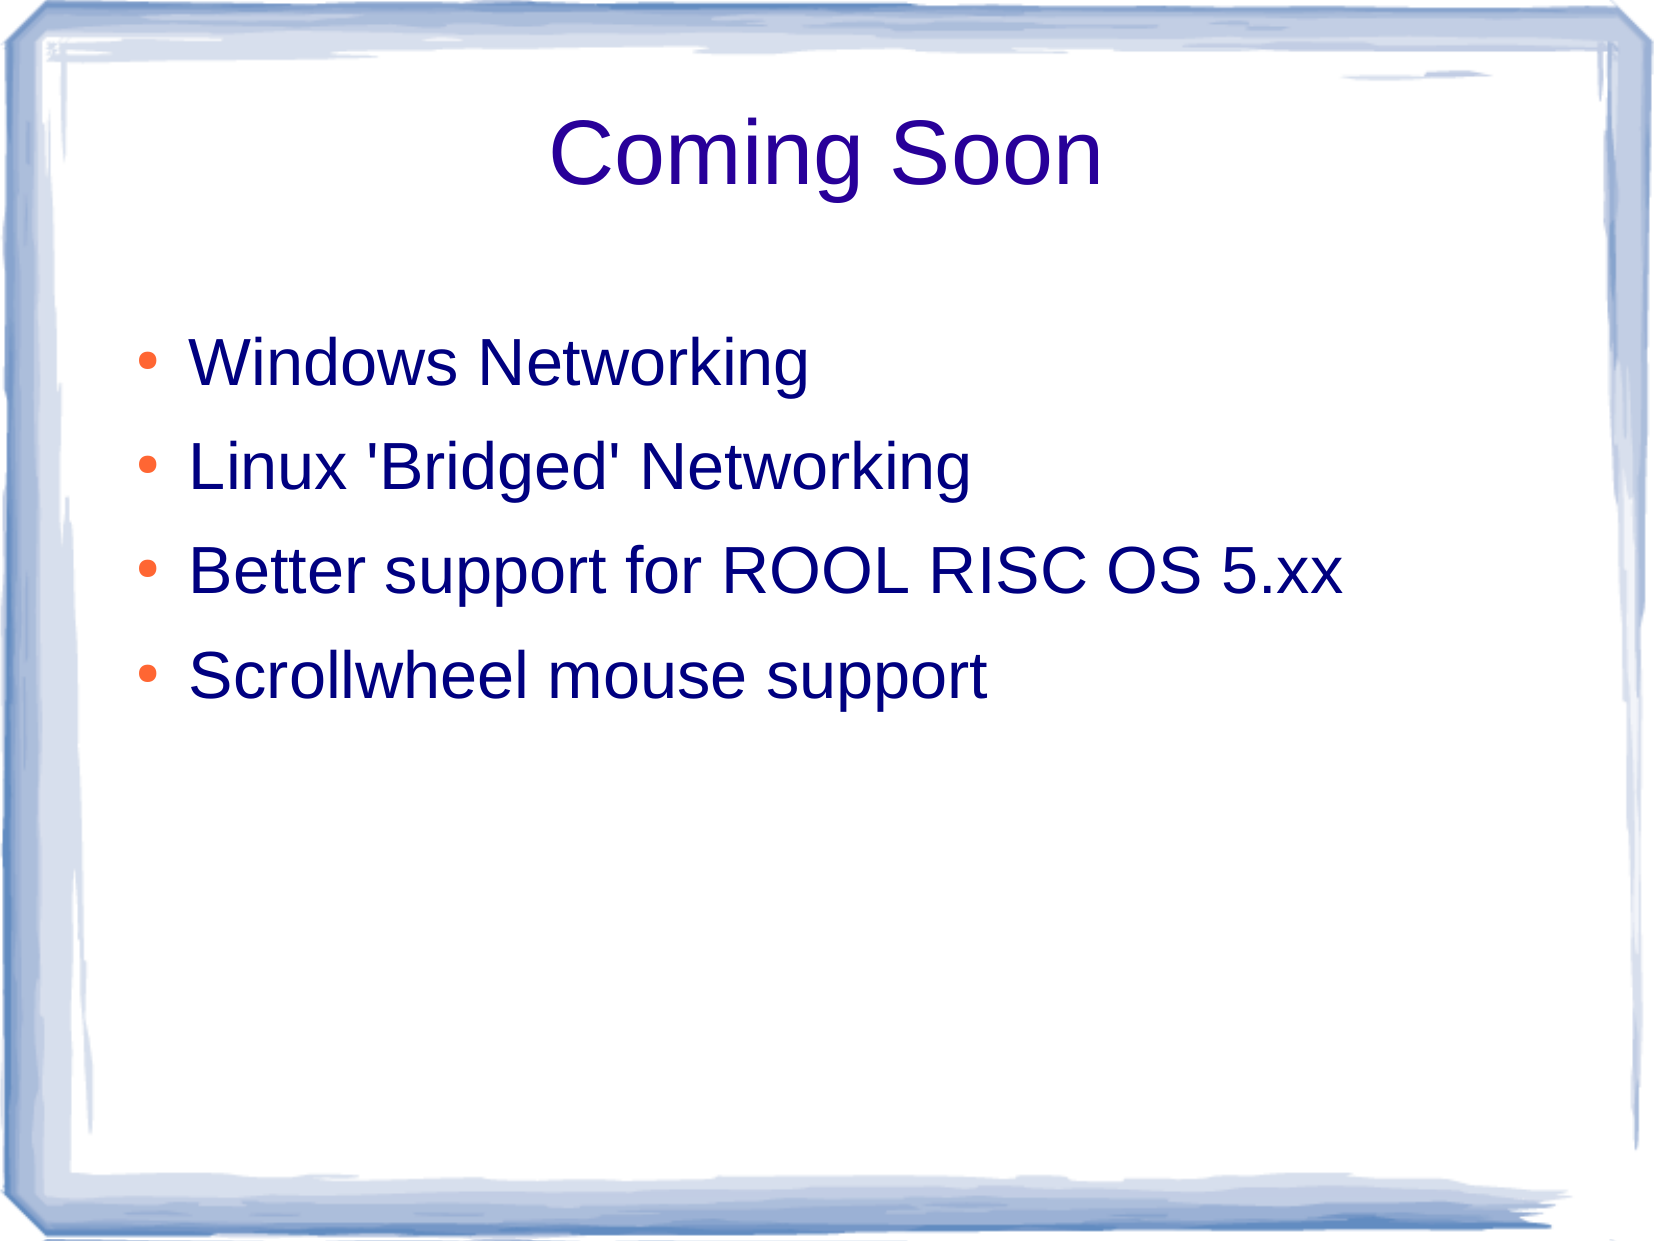

# Coming Soon
Windows Networking
Linux 'Bridged' Networking
Better support for ROOL RISC OS 5.xx
Scrollwheel mouse support